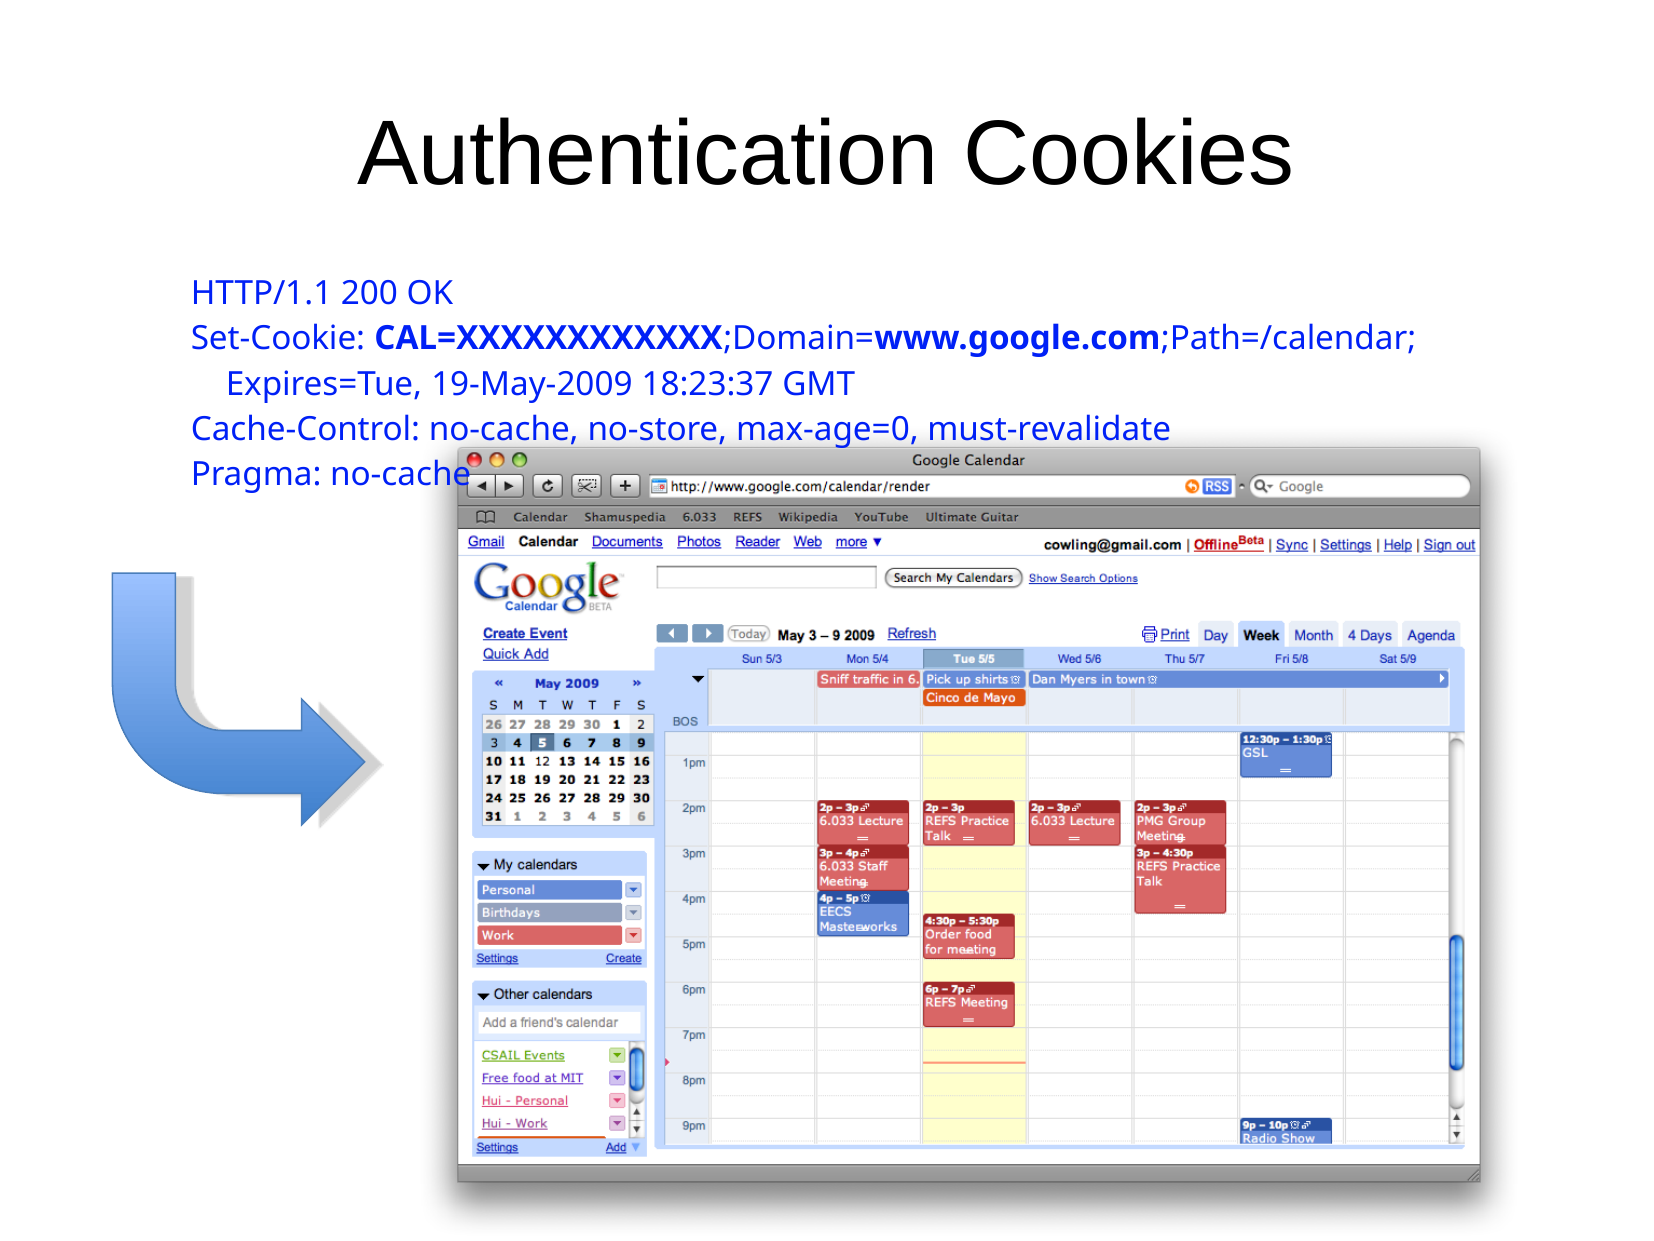

# Authentication Cookies
HTTP/1.1 200 OK
Set-Cookie: CAL=XXXXXXXXXXXX;Domain=www.google.com;Path=/calendar;
 Expires=Tue, 19-May-2009 18:23:37 GMT
Cache-Control: no-cache, no-store, max-age=0, must-revalidate
Pragma: no-cache